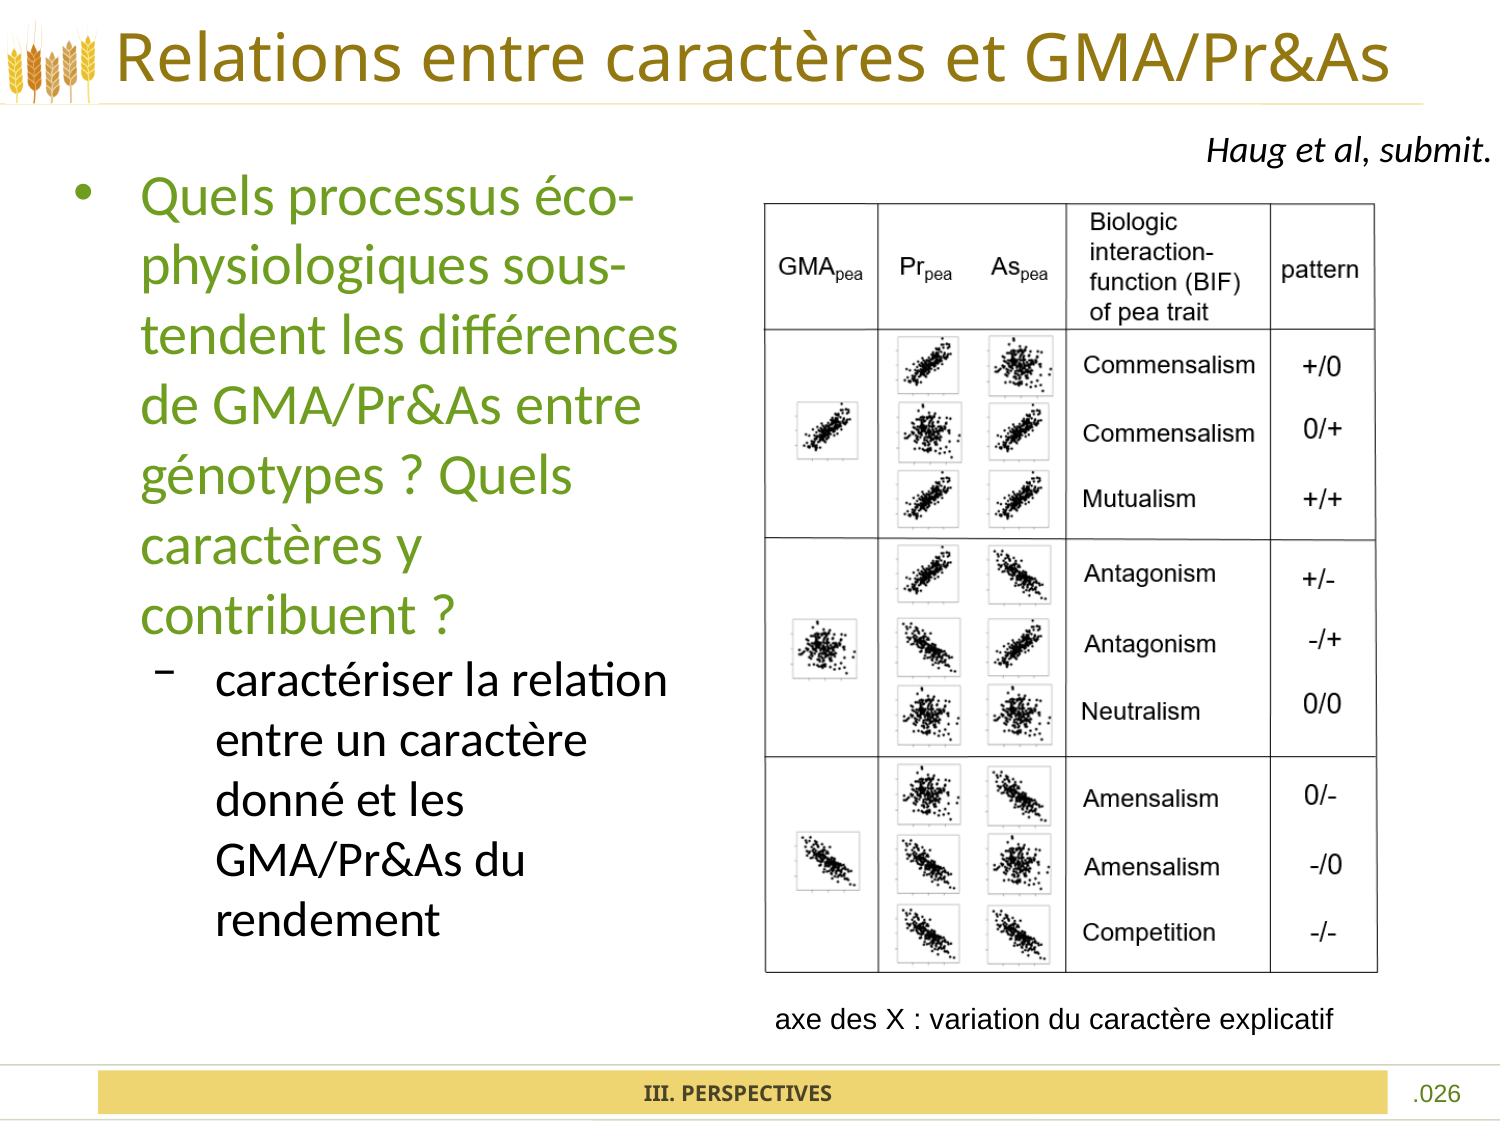

Relations entre caractères et GMA/Pr&As
Haug et al, submit.
# Quels processus éco-physiologiques sous-tendent les différences de GMA/Pr&As entre génotypes ? Quels caractères y contribuent ?
caractériser la relation entre un caractère donné et les GMA/Pr&As du rendement
axe des X : variation du caractère explicatif
III. PERSPECTIVES